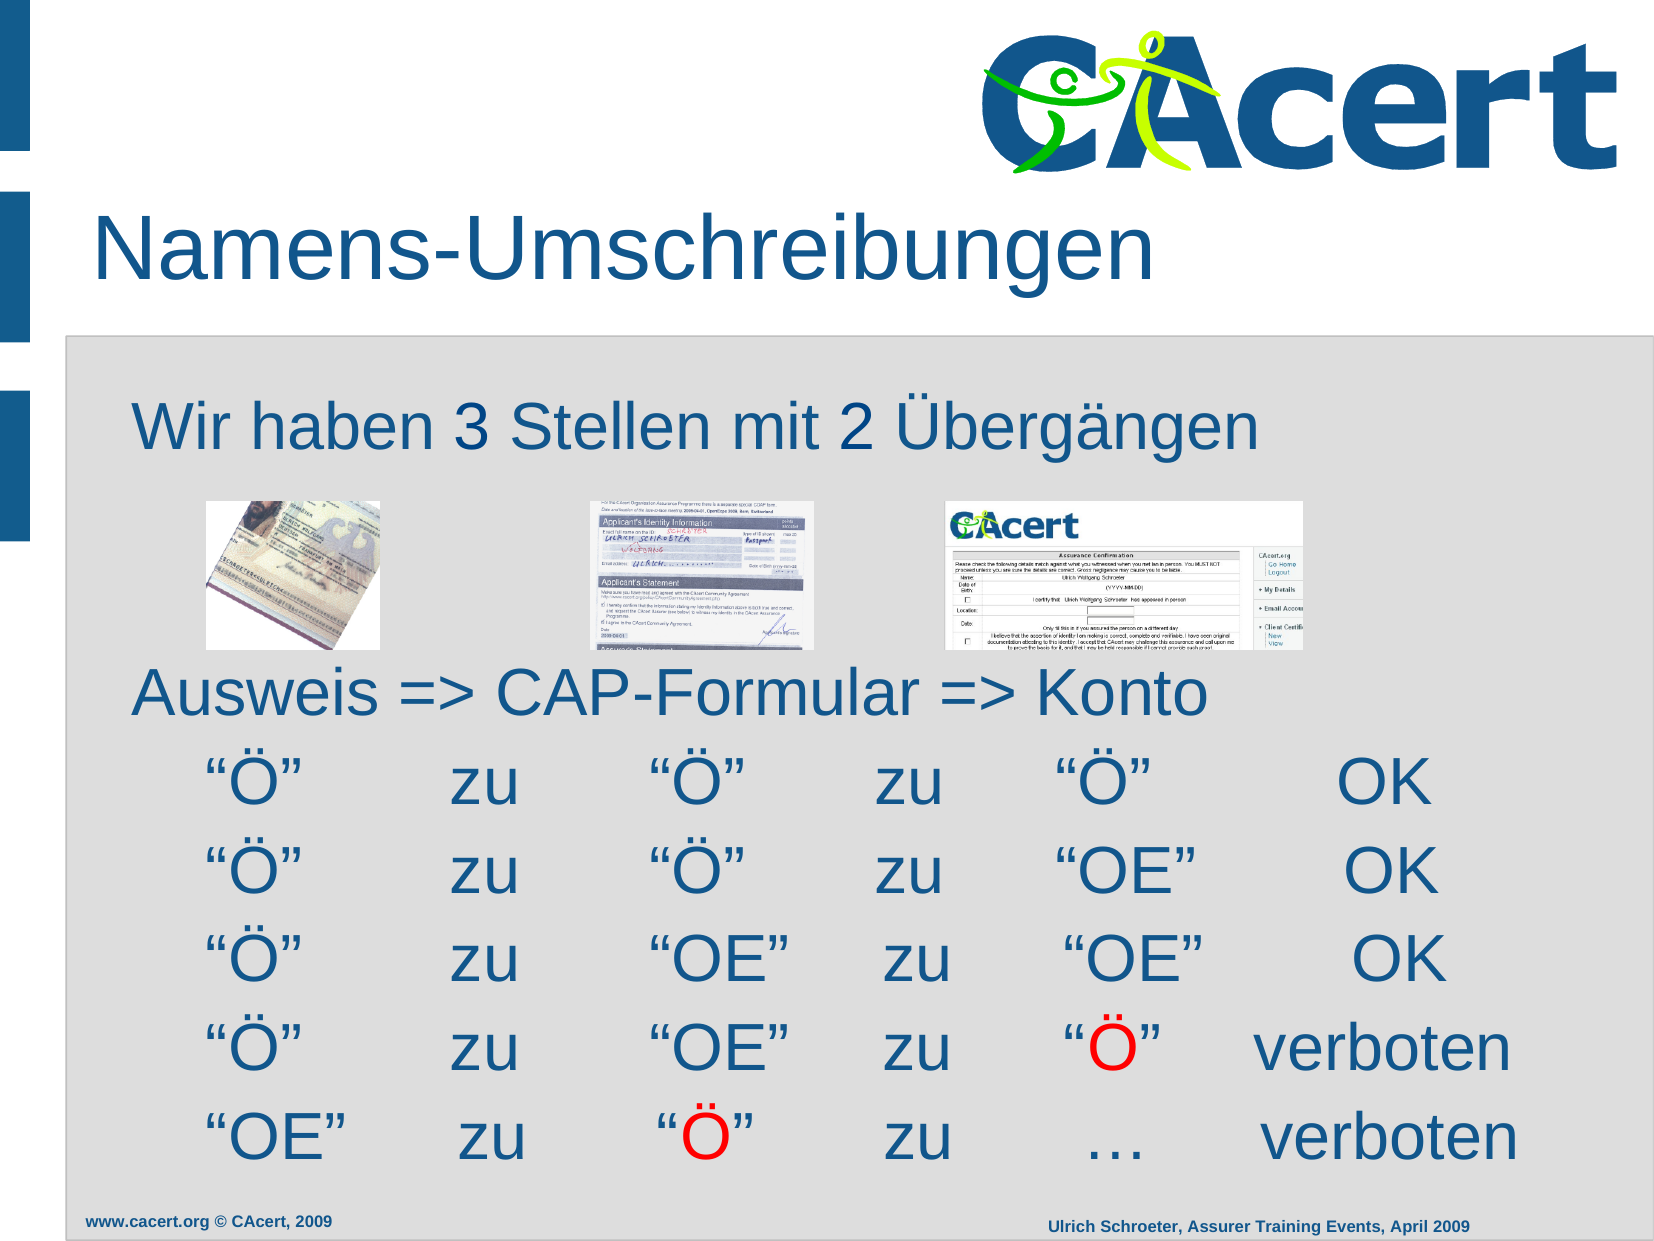

Namens-Umschreibungen
Wir haben 3 Stellen mit 2 Übergängen
Ausweis => CAP-Formular => Konto
 “Ö” zu “Ö” zu “Ö” OK
 “Ö” zu “Ö” zu “OE” OK
 “Ö” zu “OE” zu “OE” OK
 “Ö” zu “OE” zu “Ö” verboten
 “OE” zu “Ö” zu … verboten